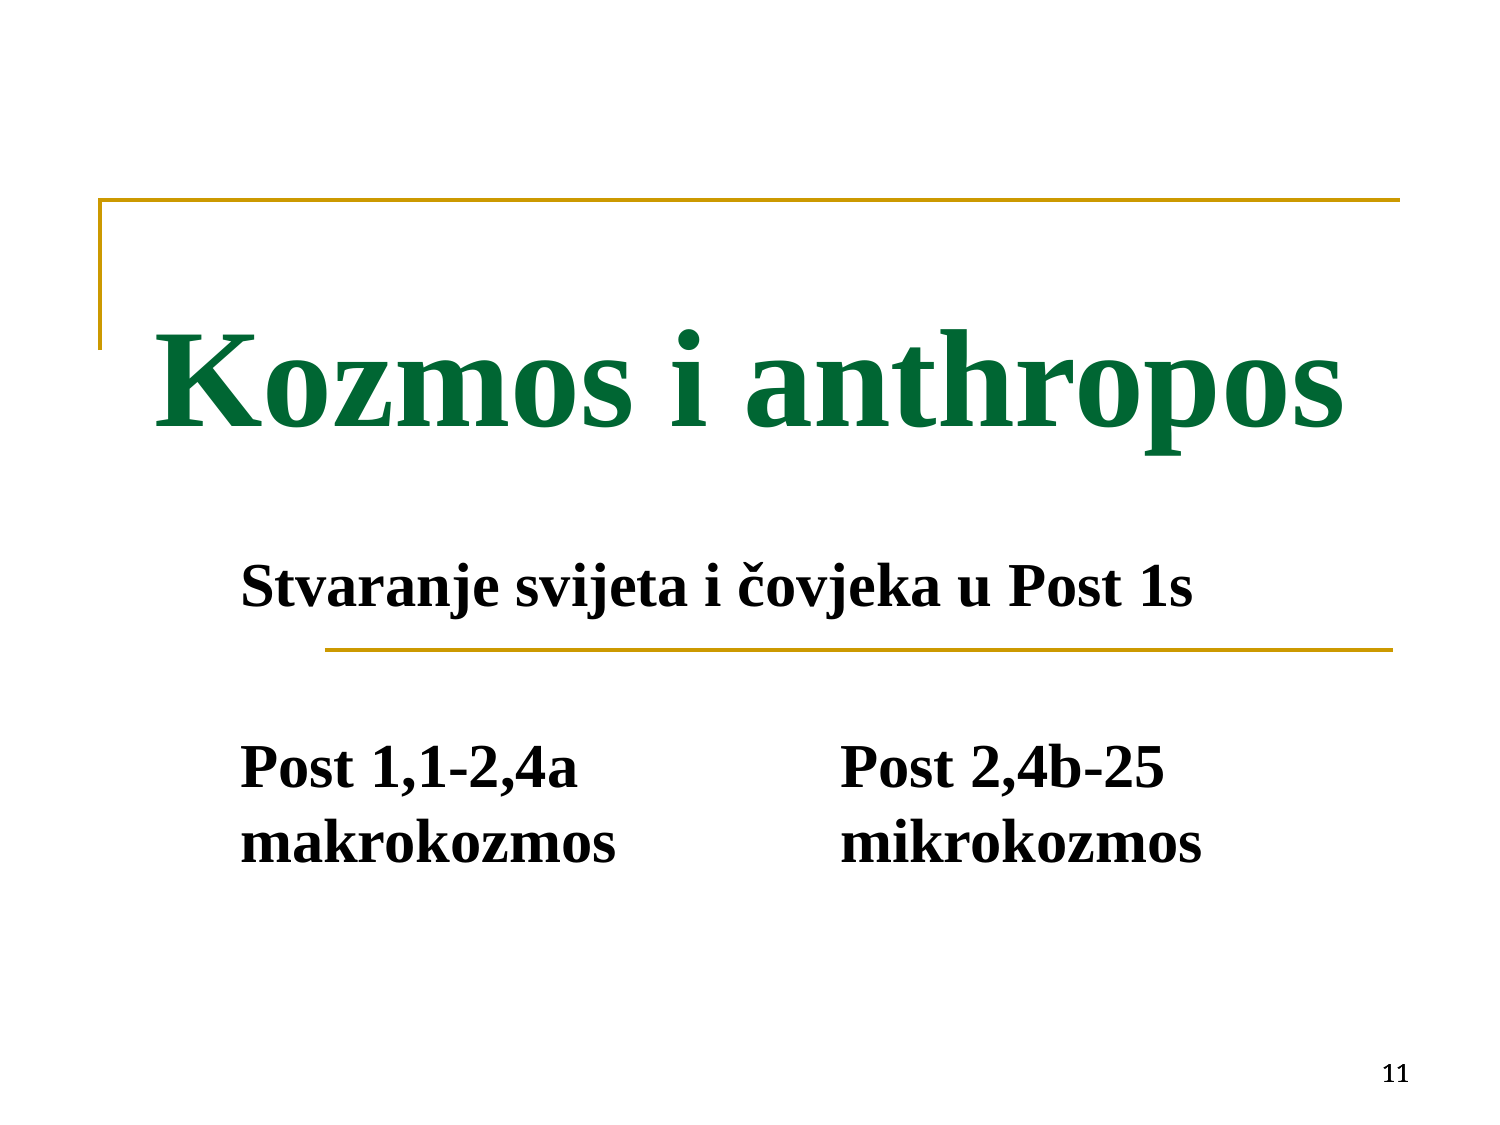

# Kozmos i anthropos
Stvaranje svijeta i čovjeka u Post 1s
Post 1,1-2,4a		Post 2,4b-25
makrokozmos		mikrokozmos